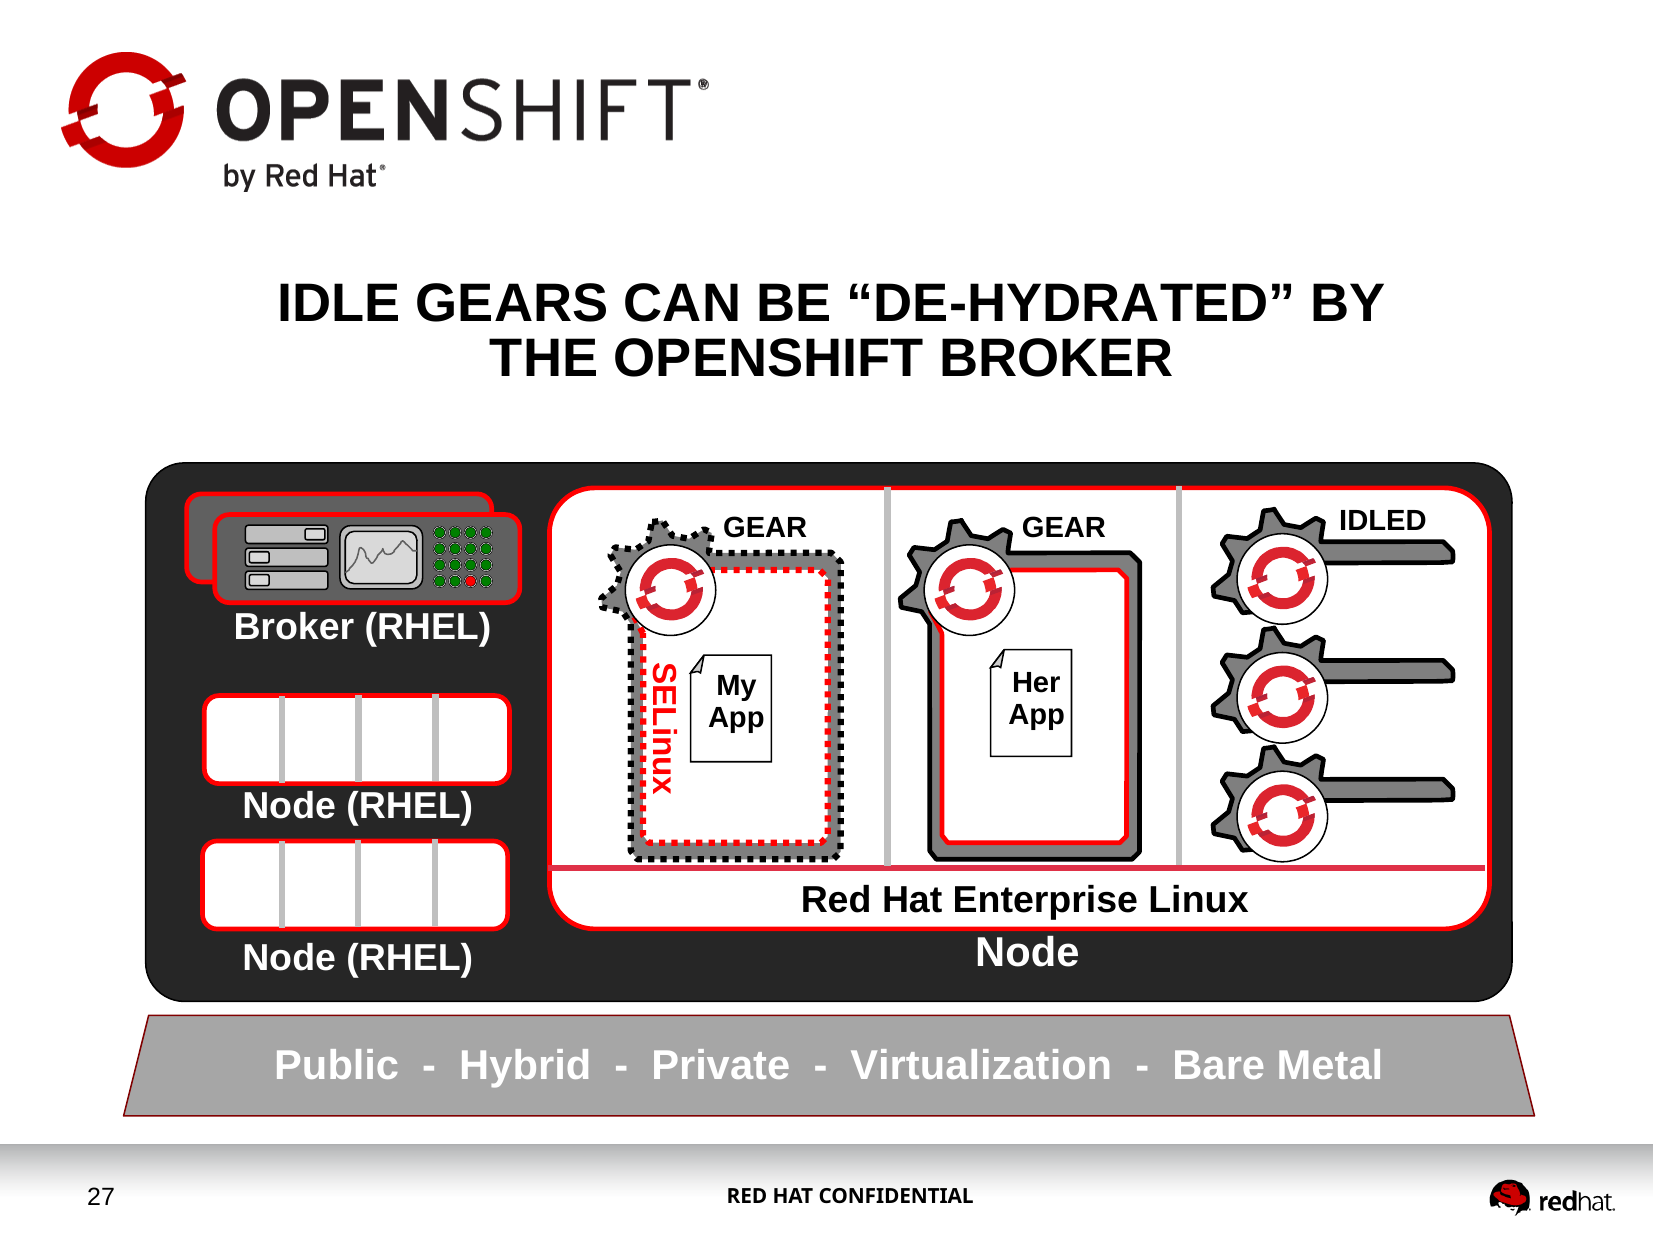

IDLE GEARS CAN BE “DE-HYDRATED” BY THE OPENSHIFT BROKER
RHEL
IDLED
GEAR
GEAR
SELinux
Broker (RHEL)
Her
App
My
App
CGroups
Node (RHEL)
Red Hat Enterprise Linux
Node
Node (RHEL)
Public - Hybrid - Private - Virtualization - Bare Metal